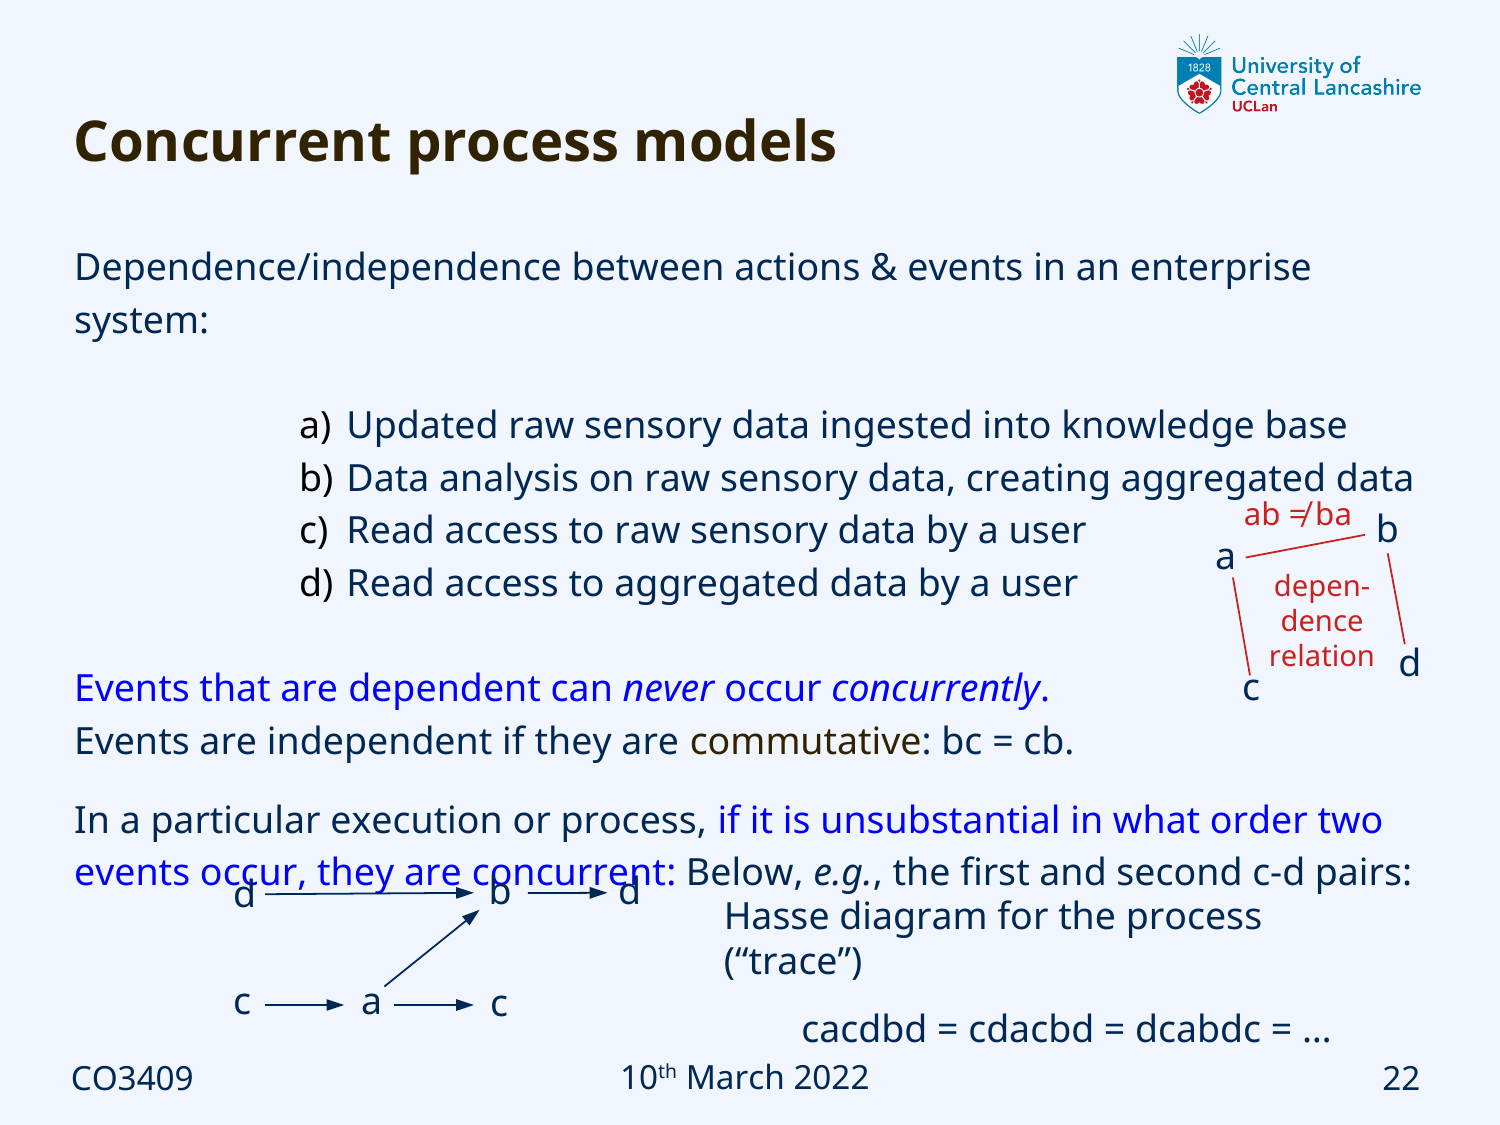

# Concurrent process models
Dependence/independence between actions & events in an enterprise system:
 Updated raw sensory data ingested into knowledge base
 Data analysis on raw sensory data, creating aggregated data
 Read access to raw sensory data by a user
 Read access to aggregated data by a user
Events that are dependent can never occur concurrently.
Events are independent if they are commutative: bc = cb.
In a particular execution or process, if it is unsubstantial in what order two events occur, they are concurrent: Below, e.g., the first and second c-d pairs:
ab ≠ ba
b
a
depen-
dence relation
d
c
d
b
d
Hasse diagram for the process (“trace”)
cacdbd = cdacbd = dcabdc = …
c
a
c